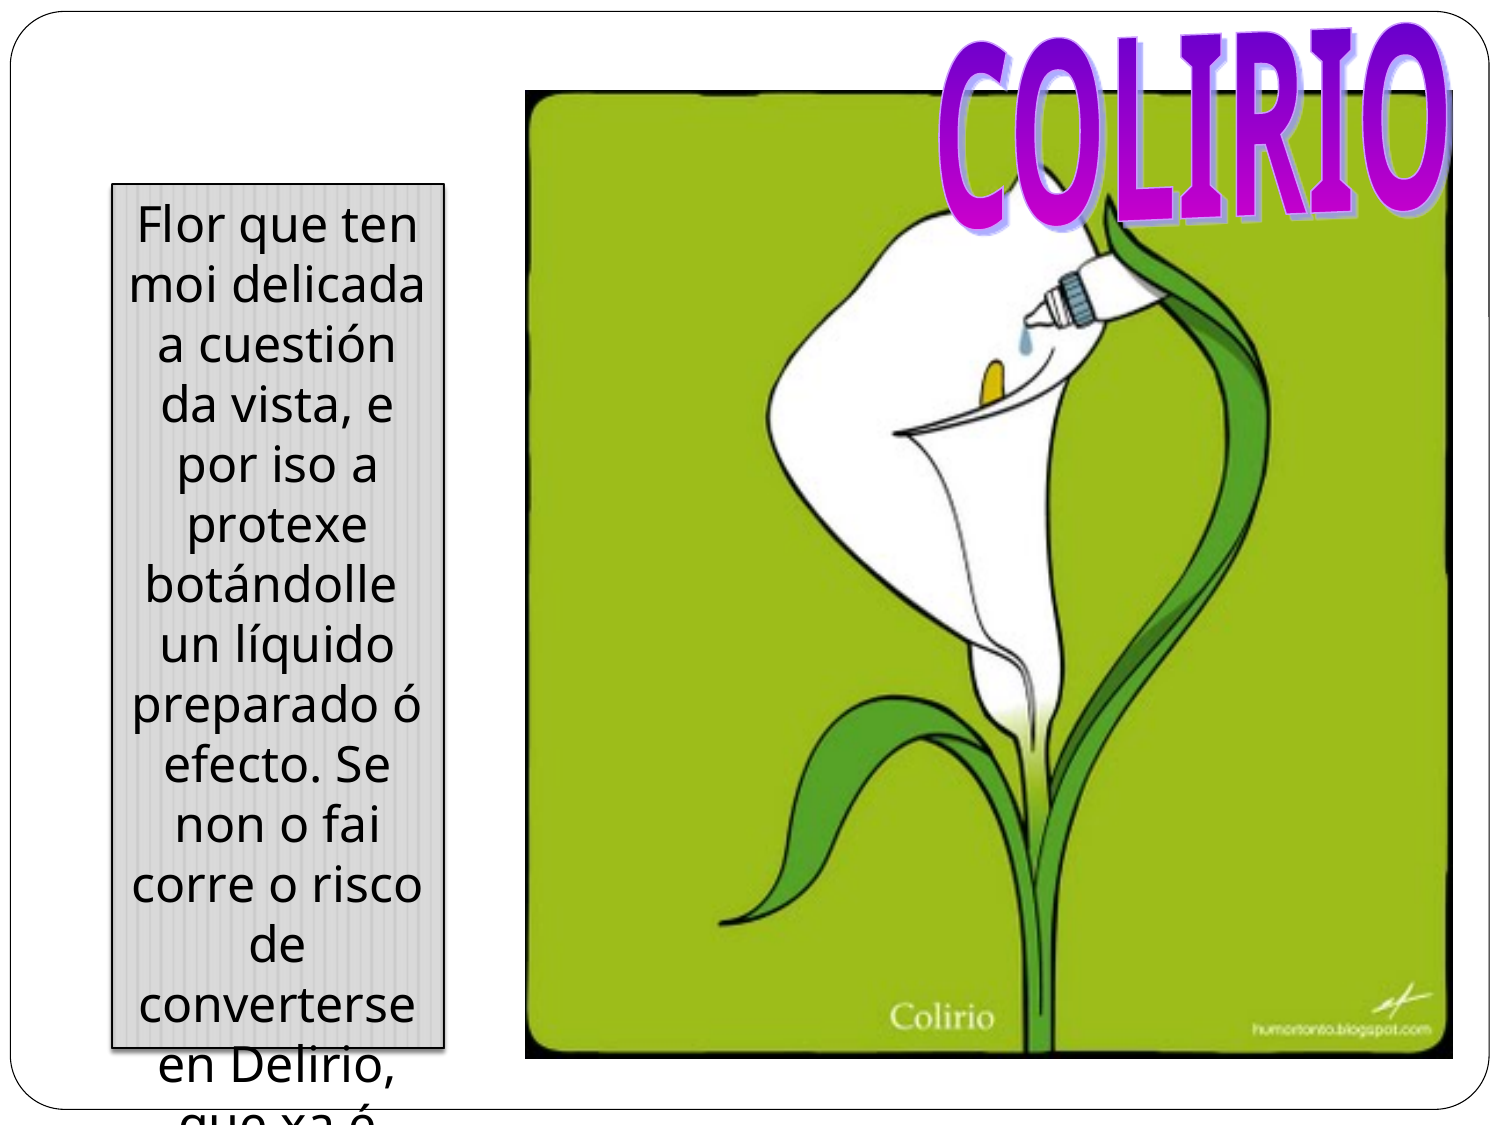

COLIRIO
Flor que ten moi delicada a cuestión da vista, e por iso a protexe botándolle un líquido preparado ó efecto. Se non o fai corre o risco de converterse en Delirio, que xa é outra cousa.